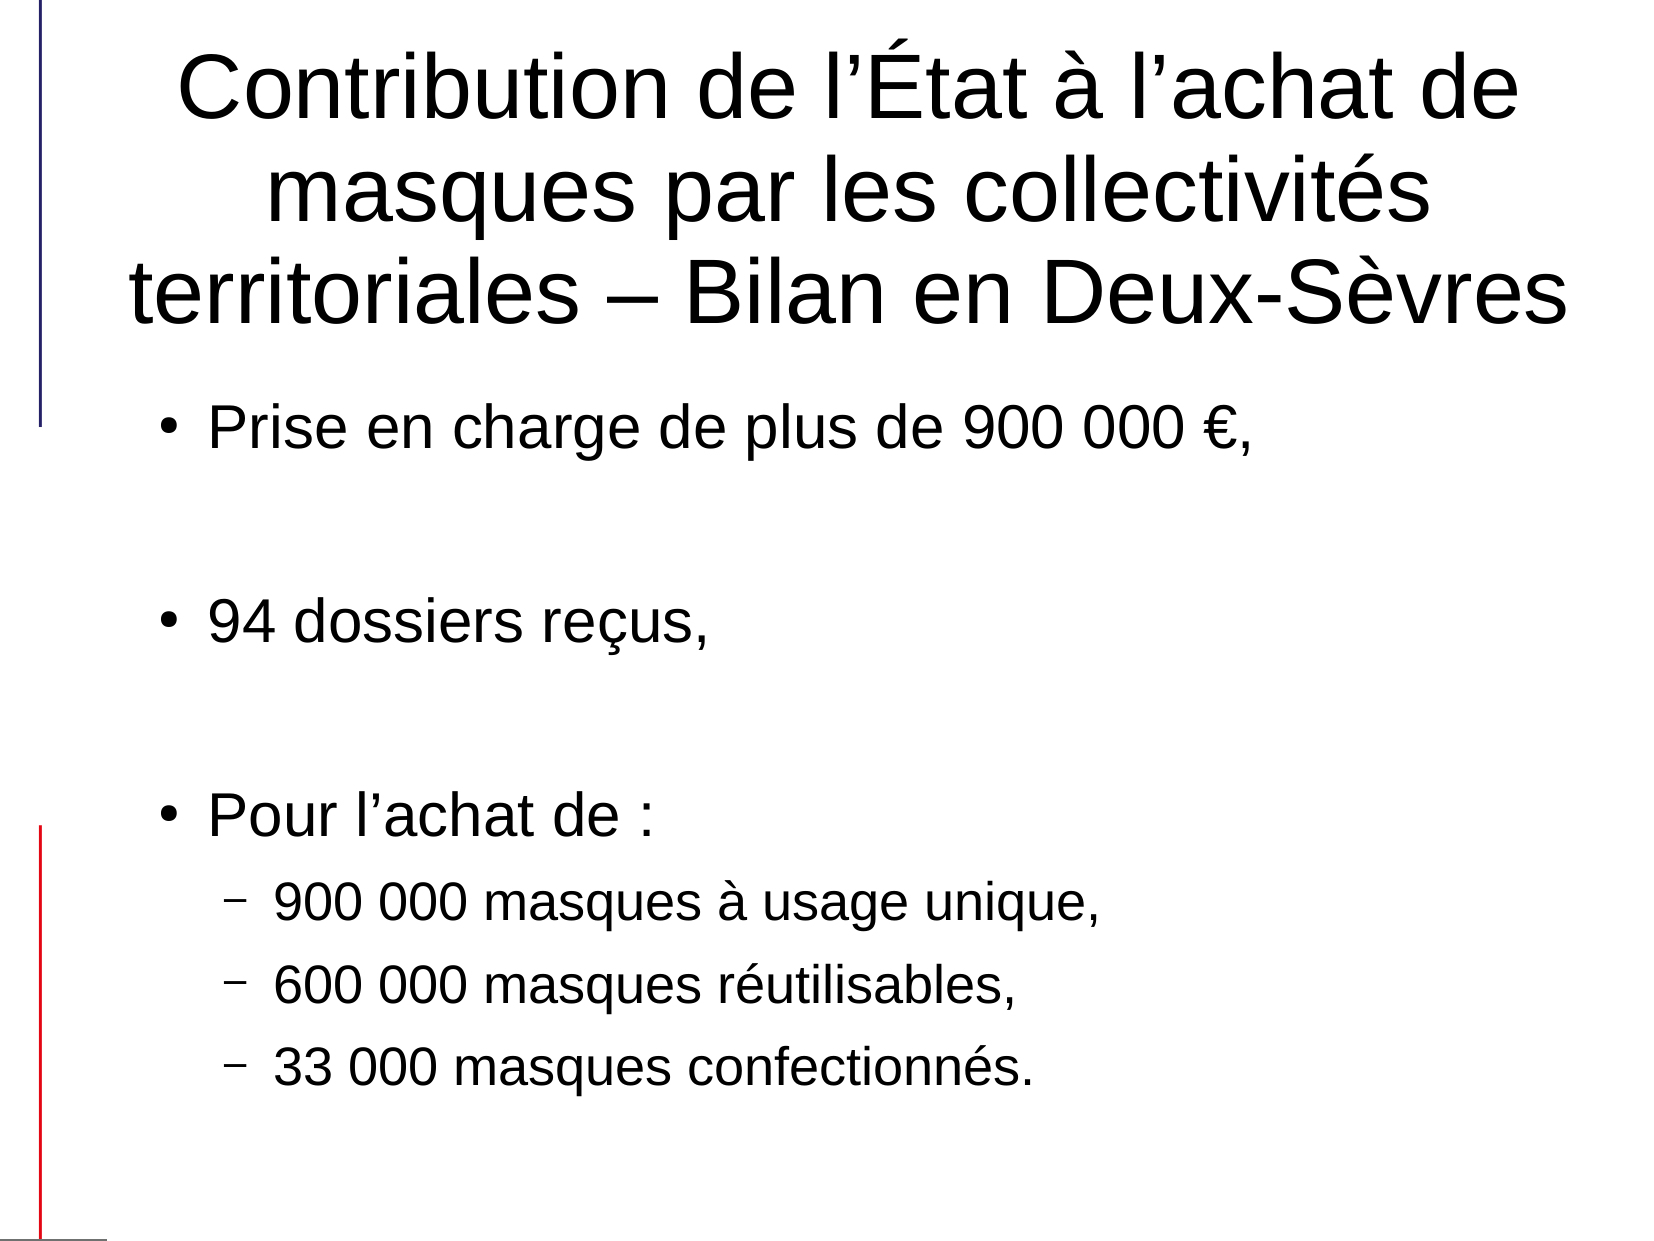

# Contribution de l’État à l’achat de masques par les collectivités territoriales – Bilan en Deux-Sèvres
Prise en charge de plus de 900 000 €,
94 dossiers reçus,
Pour l’achat de :
900 000 masques à usage unique,
600 000 masques réutilisables,
33 000 masques confectionnés.